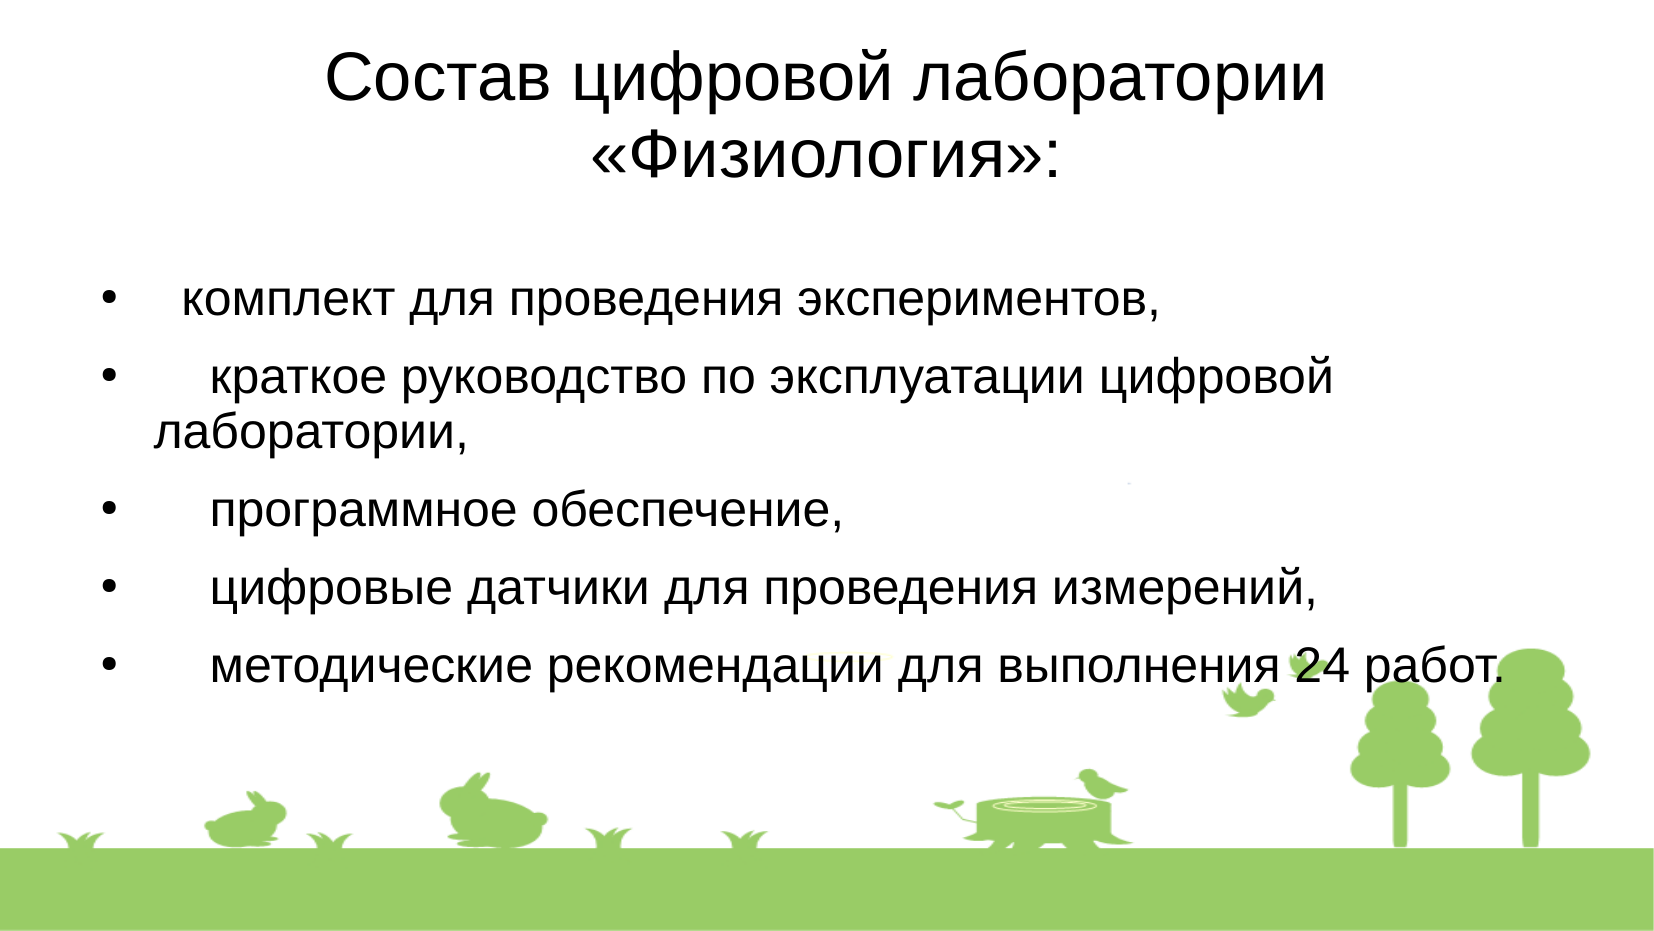

# Состав цифровой лаборатории «Физиология»:
 комплект для проведения экспериментов,
 краткое руководство по эксплуатации цифровой лаборатории,
 программное обеспечение,
 цифровые датчики для проведения измерений,
 методические рекомендации для выполнения 24 работ.